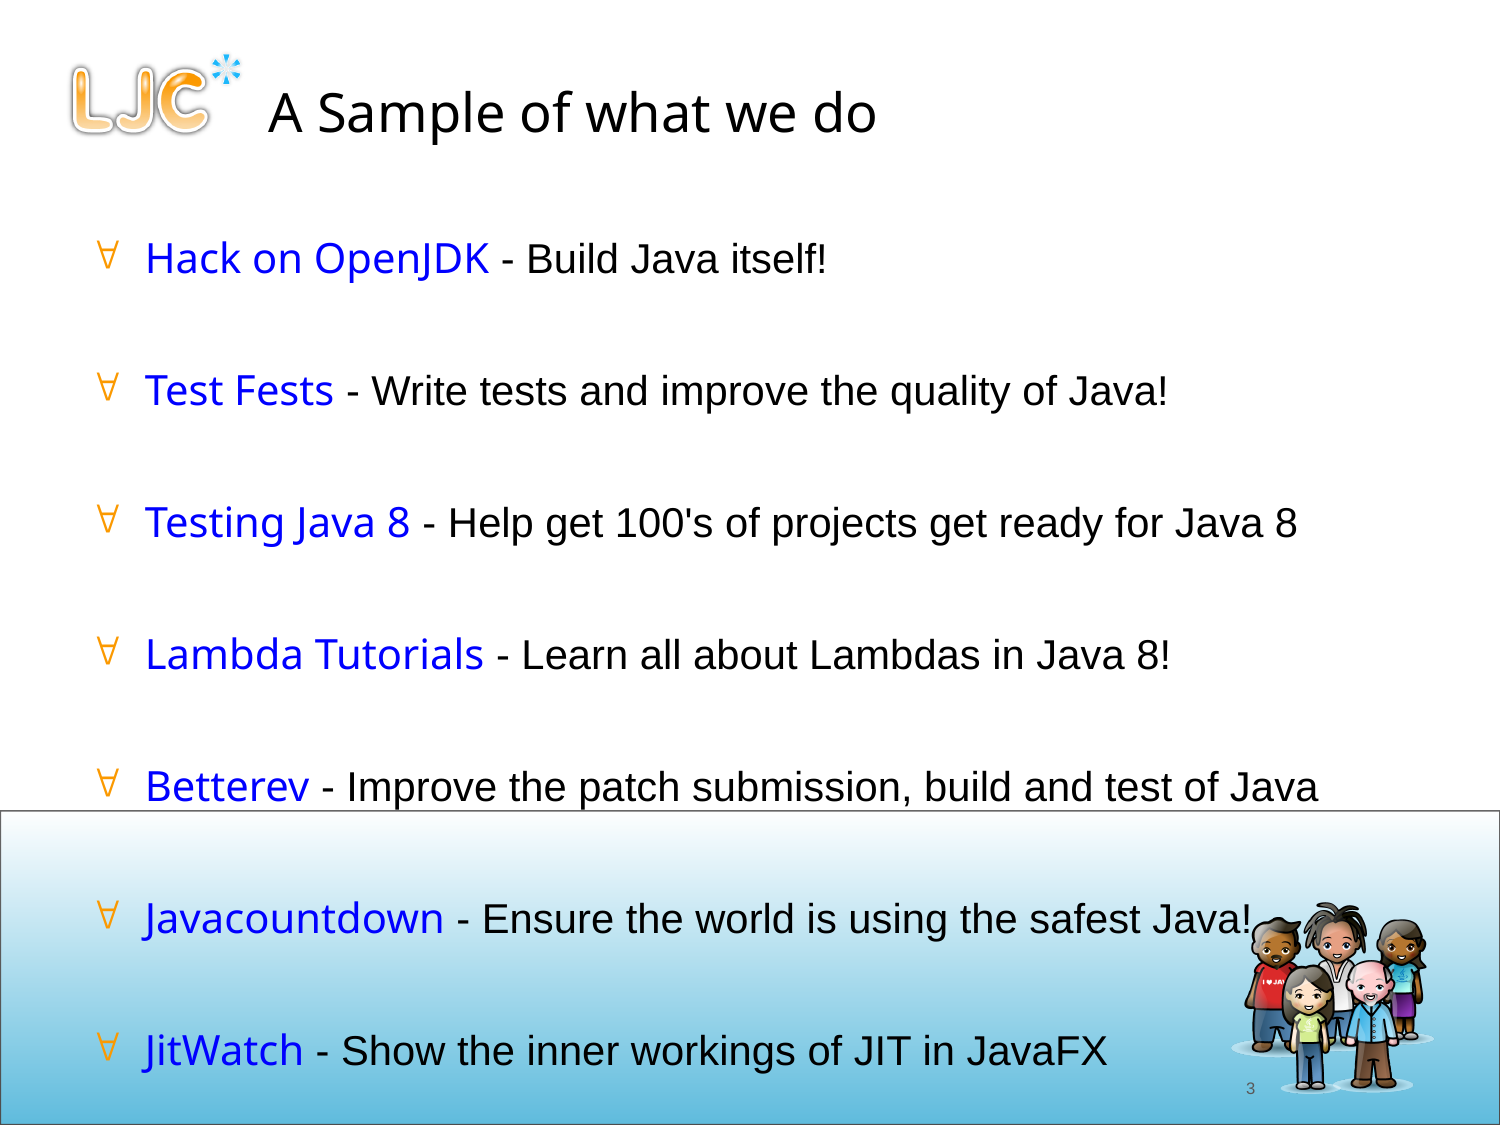

# A Sample of what we do
Hack on OpenJDK - Build Java itself!
Test Fests - Write tests and improve the quality of Java!
Testing Java 8 - Help get 100's of projects get ready for Java 8
Lambda Tutorials - Learn all about Lambdas in Java 8!
Betterev - Improve the patch submission, build and test of Java
Javacountdown - Ensure the world is using the safest Java!
JitWatch - Show the inner workings of JIT in JavaFX
3